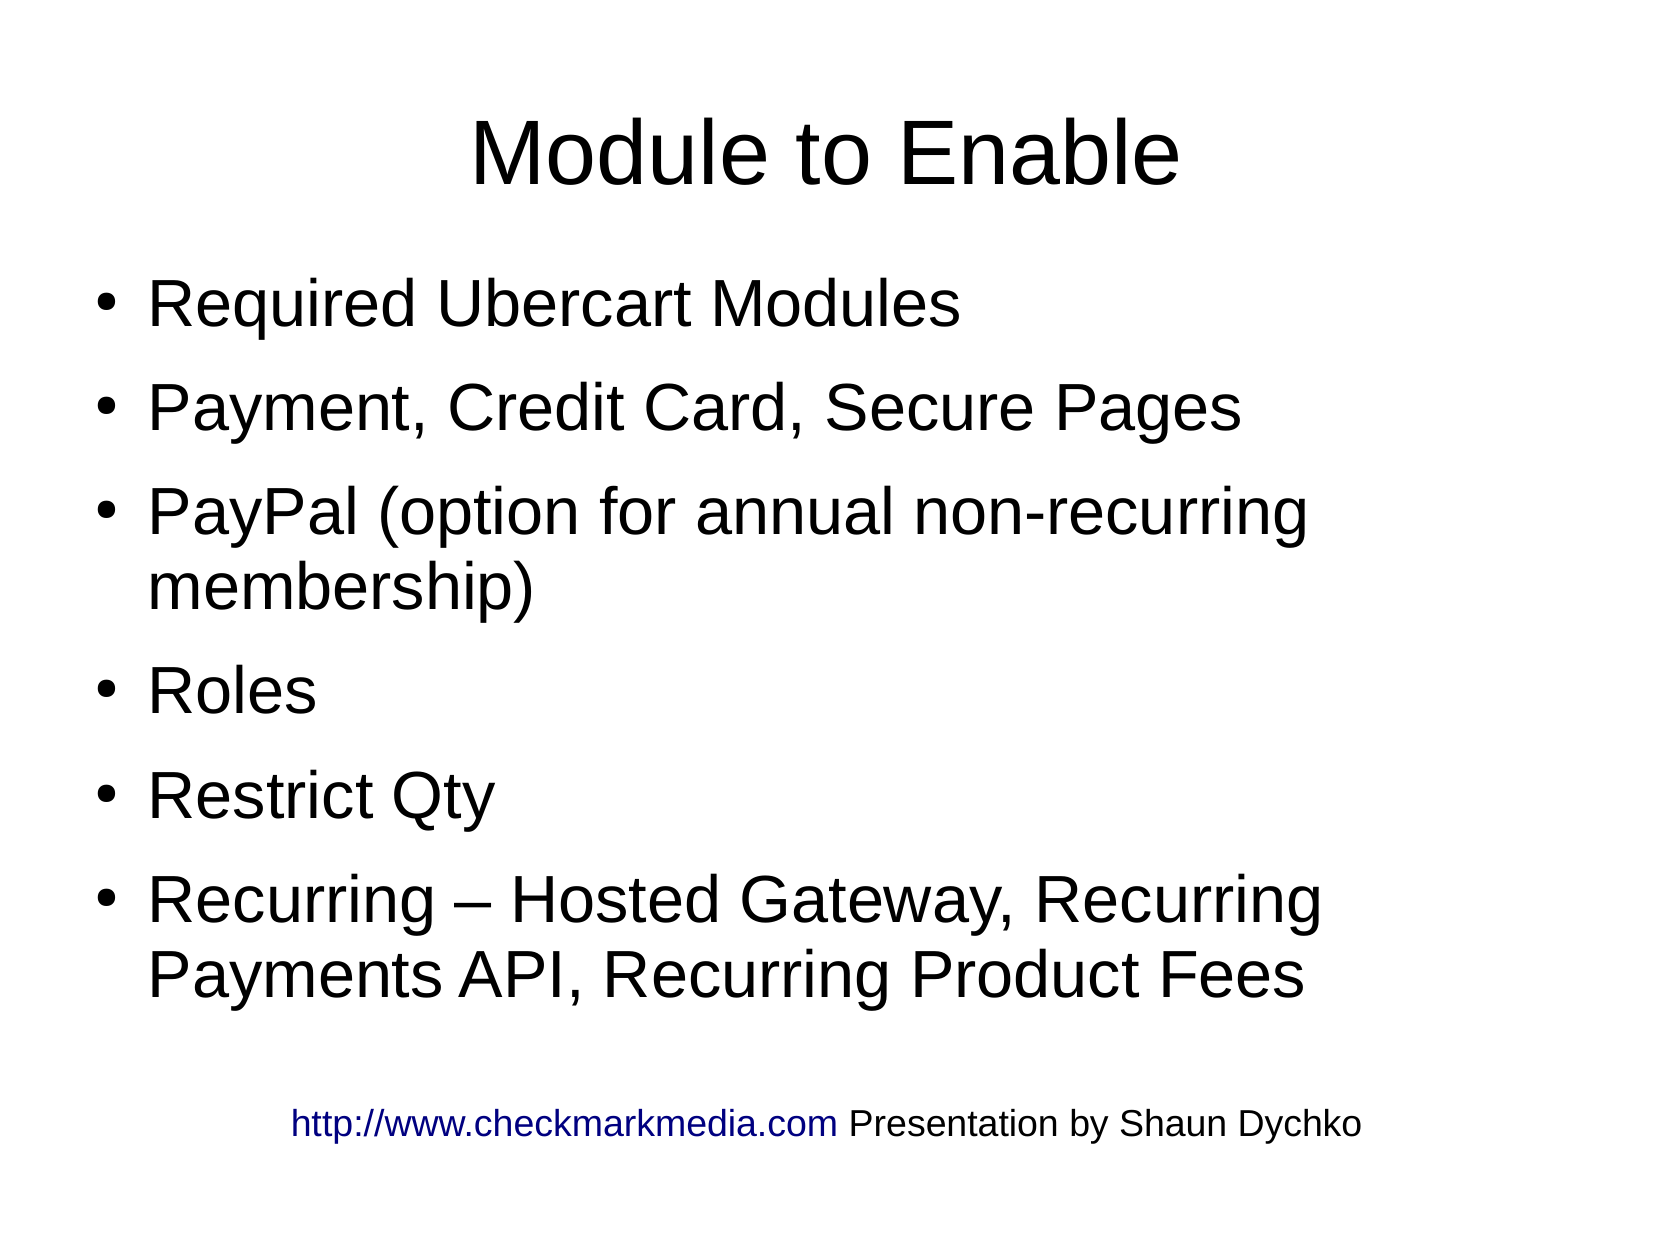

# Module to Enable
Required Ubercart Modules
Payment, Credit Card, Secure Pages
PayPal (option for annual non-recurring membership)
Roles
Restrict Qty
Recurring – Hosted Gateway, Recurring Payments API, Recurring Product Fees
http://www.checkmarkmedia.com Presentation by Shaun Dychko